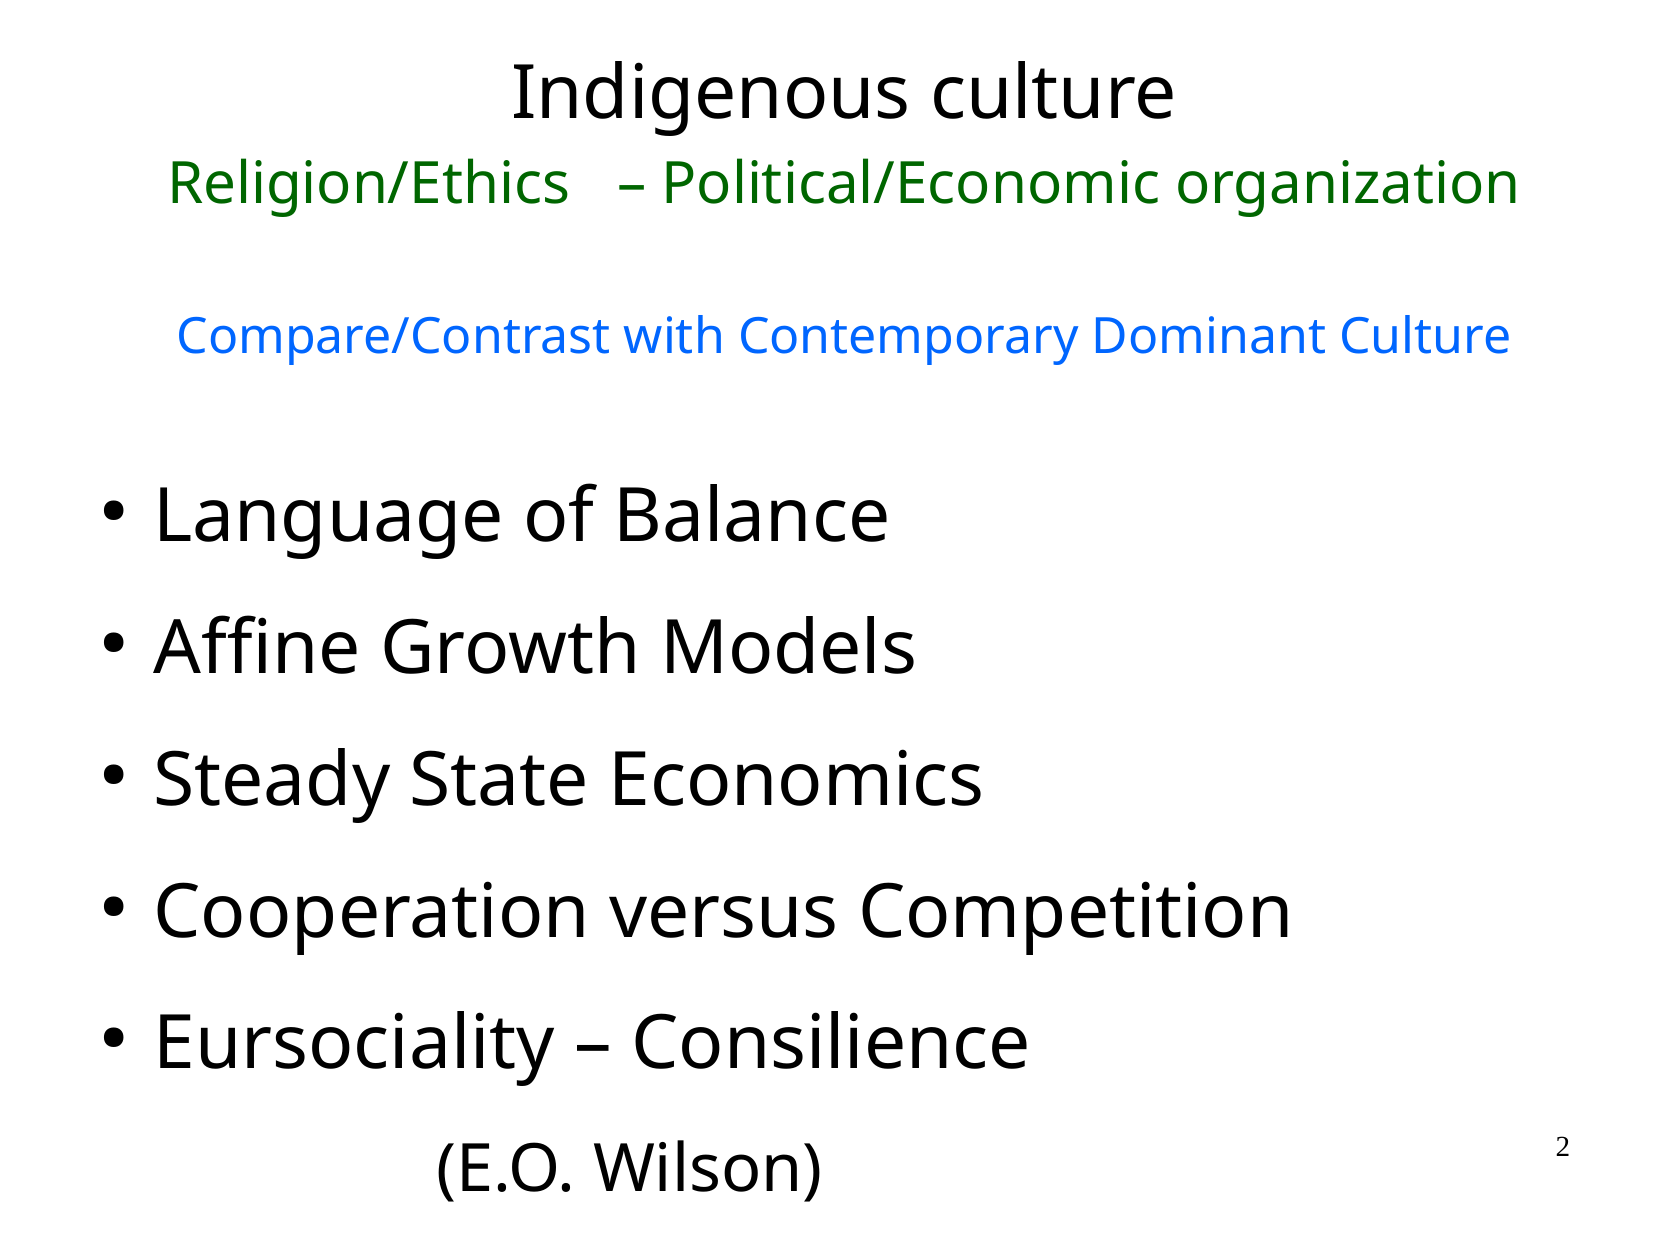

# Indigenous culture Religion/Ethics	– Political/Economic organization Compare/Contrast with Contemporary Dominant Culture
Language of Balance
Affine Growth Models
Steady State Economics
Cooperation versus Competition
Eursociality – Consilience
(E.O. Wilson)
2